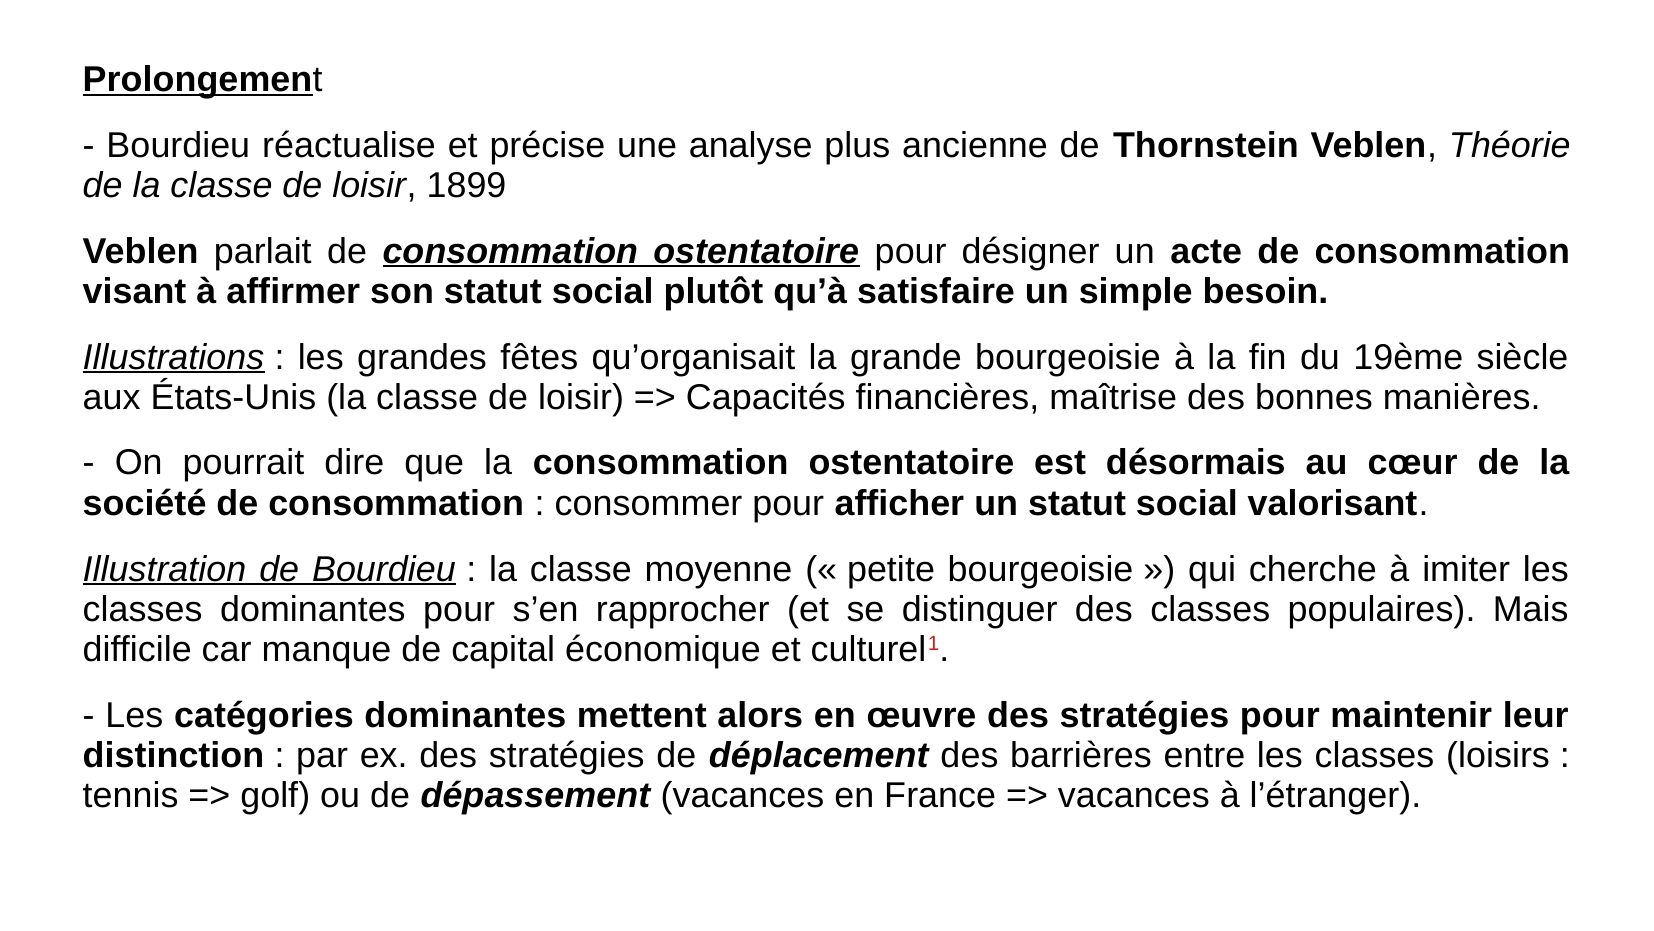

# Prolongement
- Bourdieu réactualise et précise une analyse plus ancienne de Thornstein Veblen, Théorie de la classe de loisir, 1899
Veblen parlait de consommation ostentatoire pour désigner un acte de consommation visant à affirmer son statut social plutôt qu’à satisfaire un simple besoin.
Illustrations : les grandes fêtes qu’organisait la grande bourgeoisie à la fin du 19ème siècle aux États-Unis (la classe de loisir) => Capacités financières, maîtrise des bonnes manières.
- On pourrait dire que la consommation ostentatoire est désormais au cœur de la société de consommation : consommer pour afficher un statut social valorisant.
Illustration de Bourdieu : la classe moyenne (« petite bourgeoisie ») qui cherche à imiter les classes dominantes pour s’en rapprocher (et se distinguer des classes populaires). Mais difficile car manque de capital économique et culturel1.
- Les catégories dominantes mettent alors en œuvre des stratégies pour maintenir leur distinction : par ex. des stratégies de déplacement des barrières entre les classes (loisirs : tennis => golf) ou de dépassement (vacances en France => vacances à l’étranger).